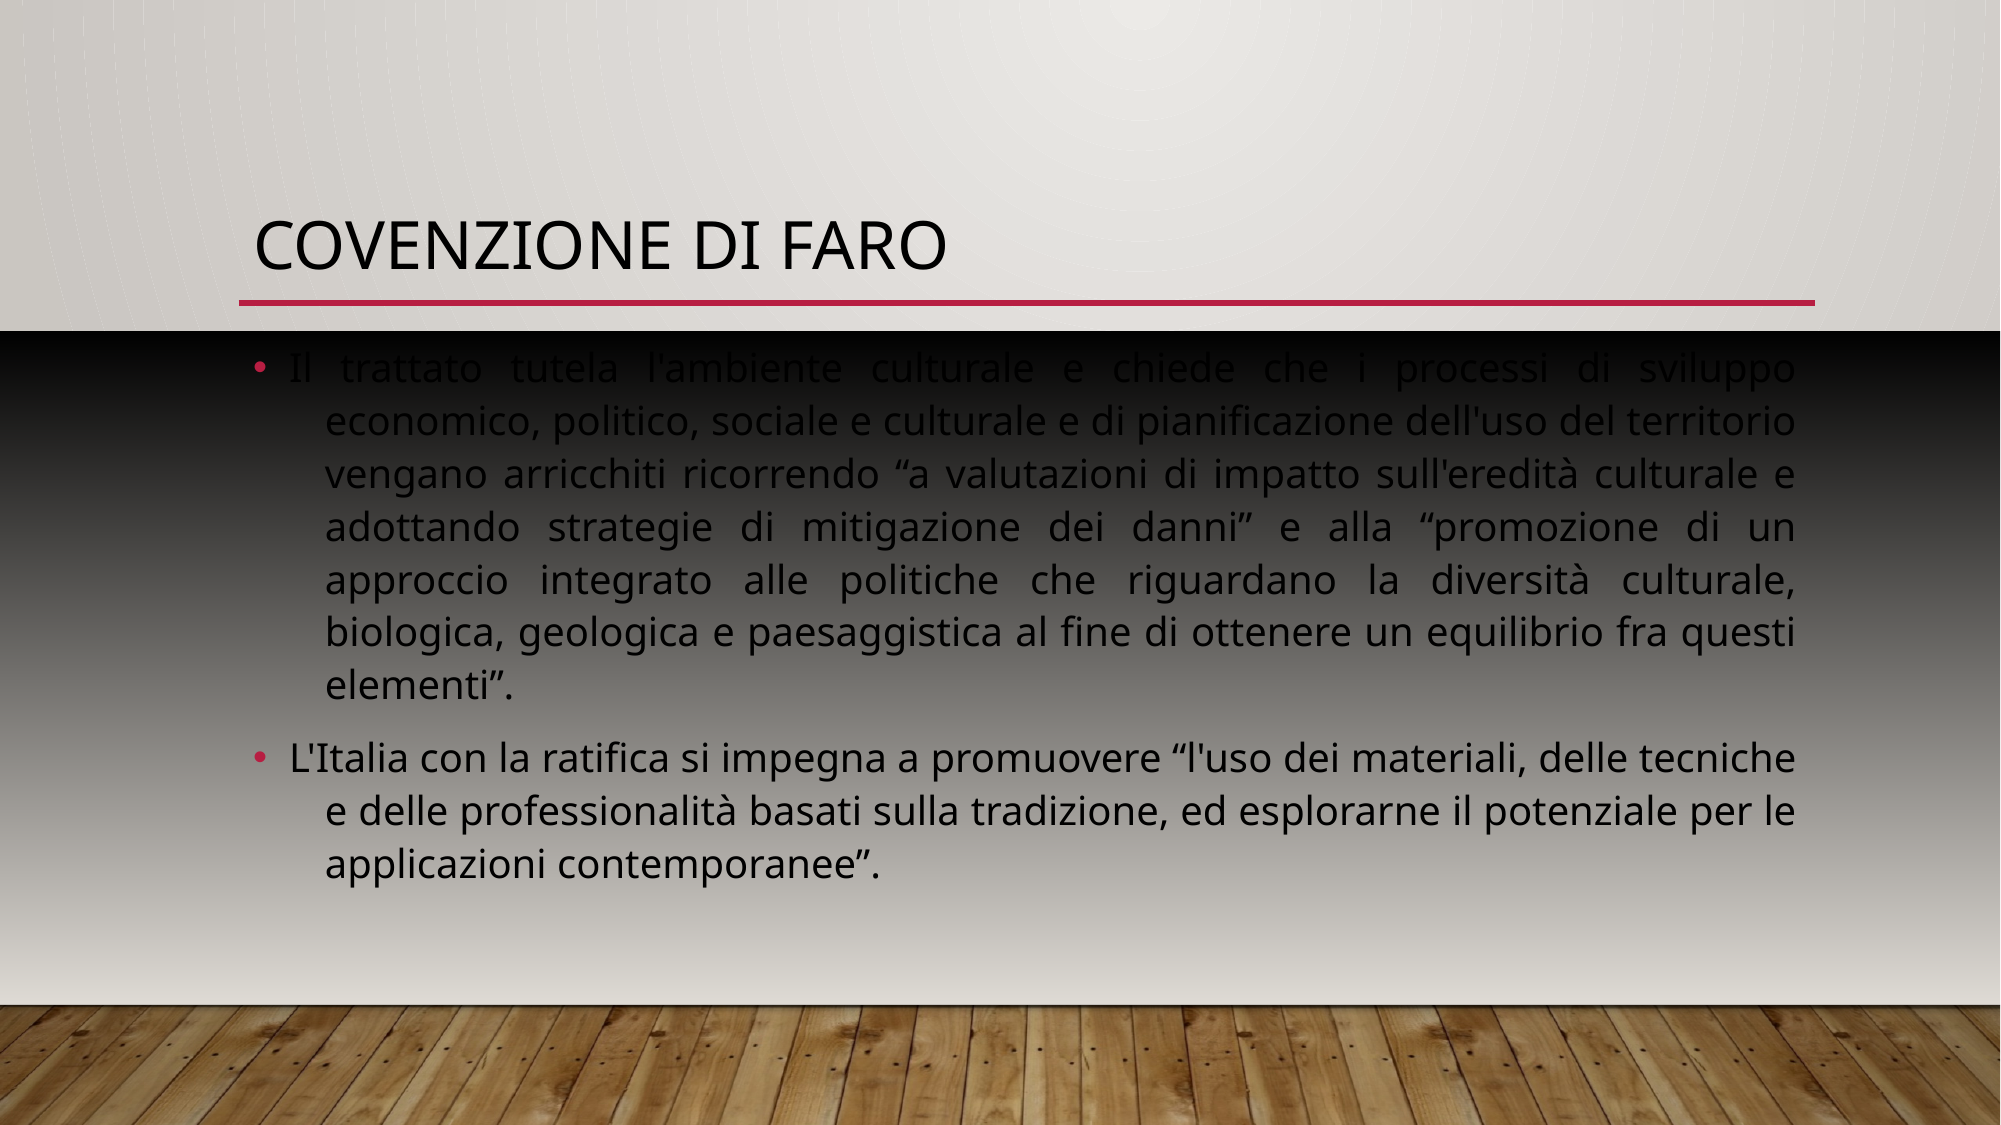

# Covenzione di faro
Il trattato tutela l'ambiente culturale e chiede che i processi di sviluppo economico, politico, sociale e culturale e di pianificazione dell'uso del territorio vengano arricchiti ricorrendo “a valutazioni di impatto sull'eredità culturale e adottando strategie di mitigazione dei danni” e alla “promozione di un approccio integrato alle politiche che riguardano la diversità culturale, biologica, geologica e paesaggistica al fine di ottenere un equilibrio fra questi elementi”.
L'Italia con la ratifica si impegna a promuovere “l'uso dei materiali, delle tecniche e delle professionalità basati sulla tradizione, ed esplorarne il potenziale per le applicazioni contemporanee”.